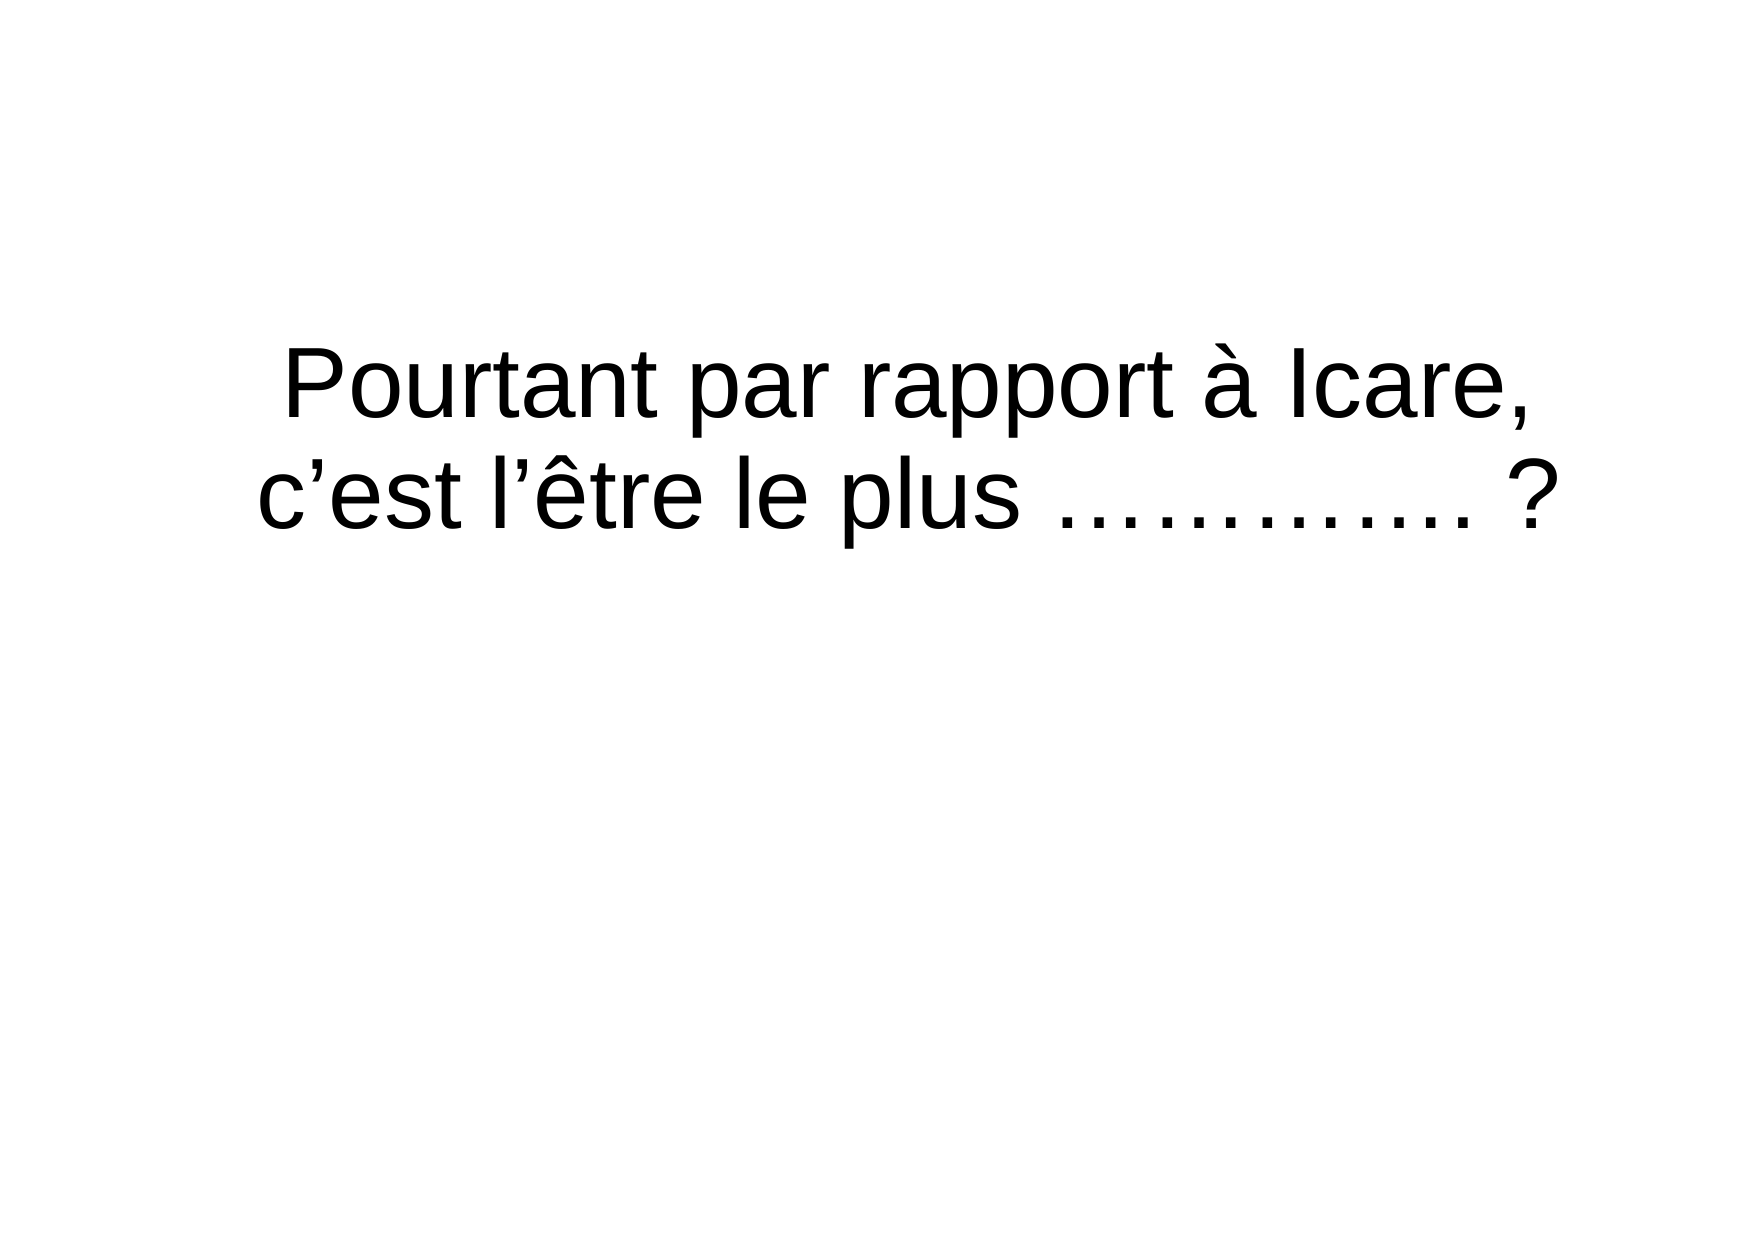

Pourtant par rapport à Icare,
c’est l’être le plus …………. ?